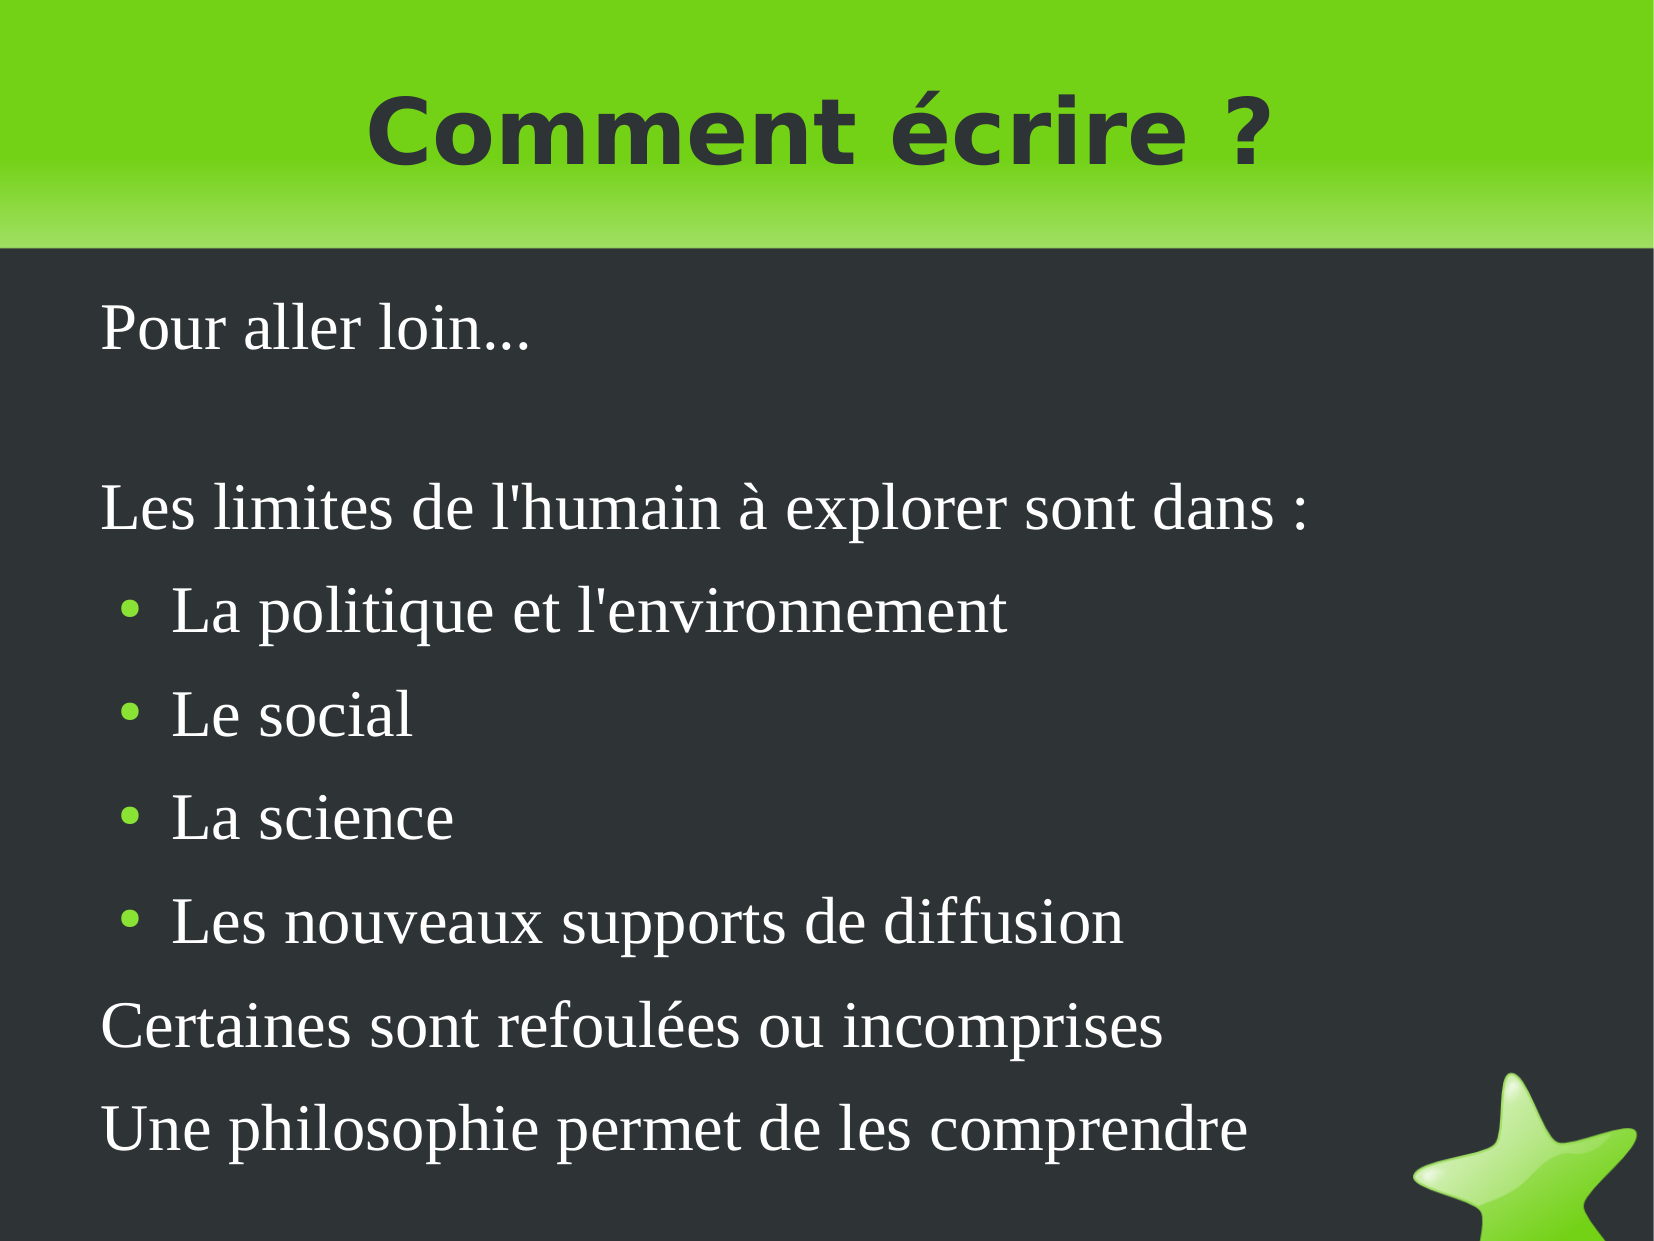

# Comment écrire ?
Pour aller loin...
Les limites de l'humain à explorer sont dans :
La politique et l'environnement
Le social
La science
Les nouveaux supports de diffusion
Certaines sont refoulées ou incomprises
Une philosophie permet de les comprendre